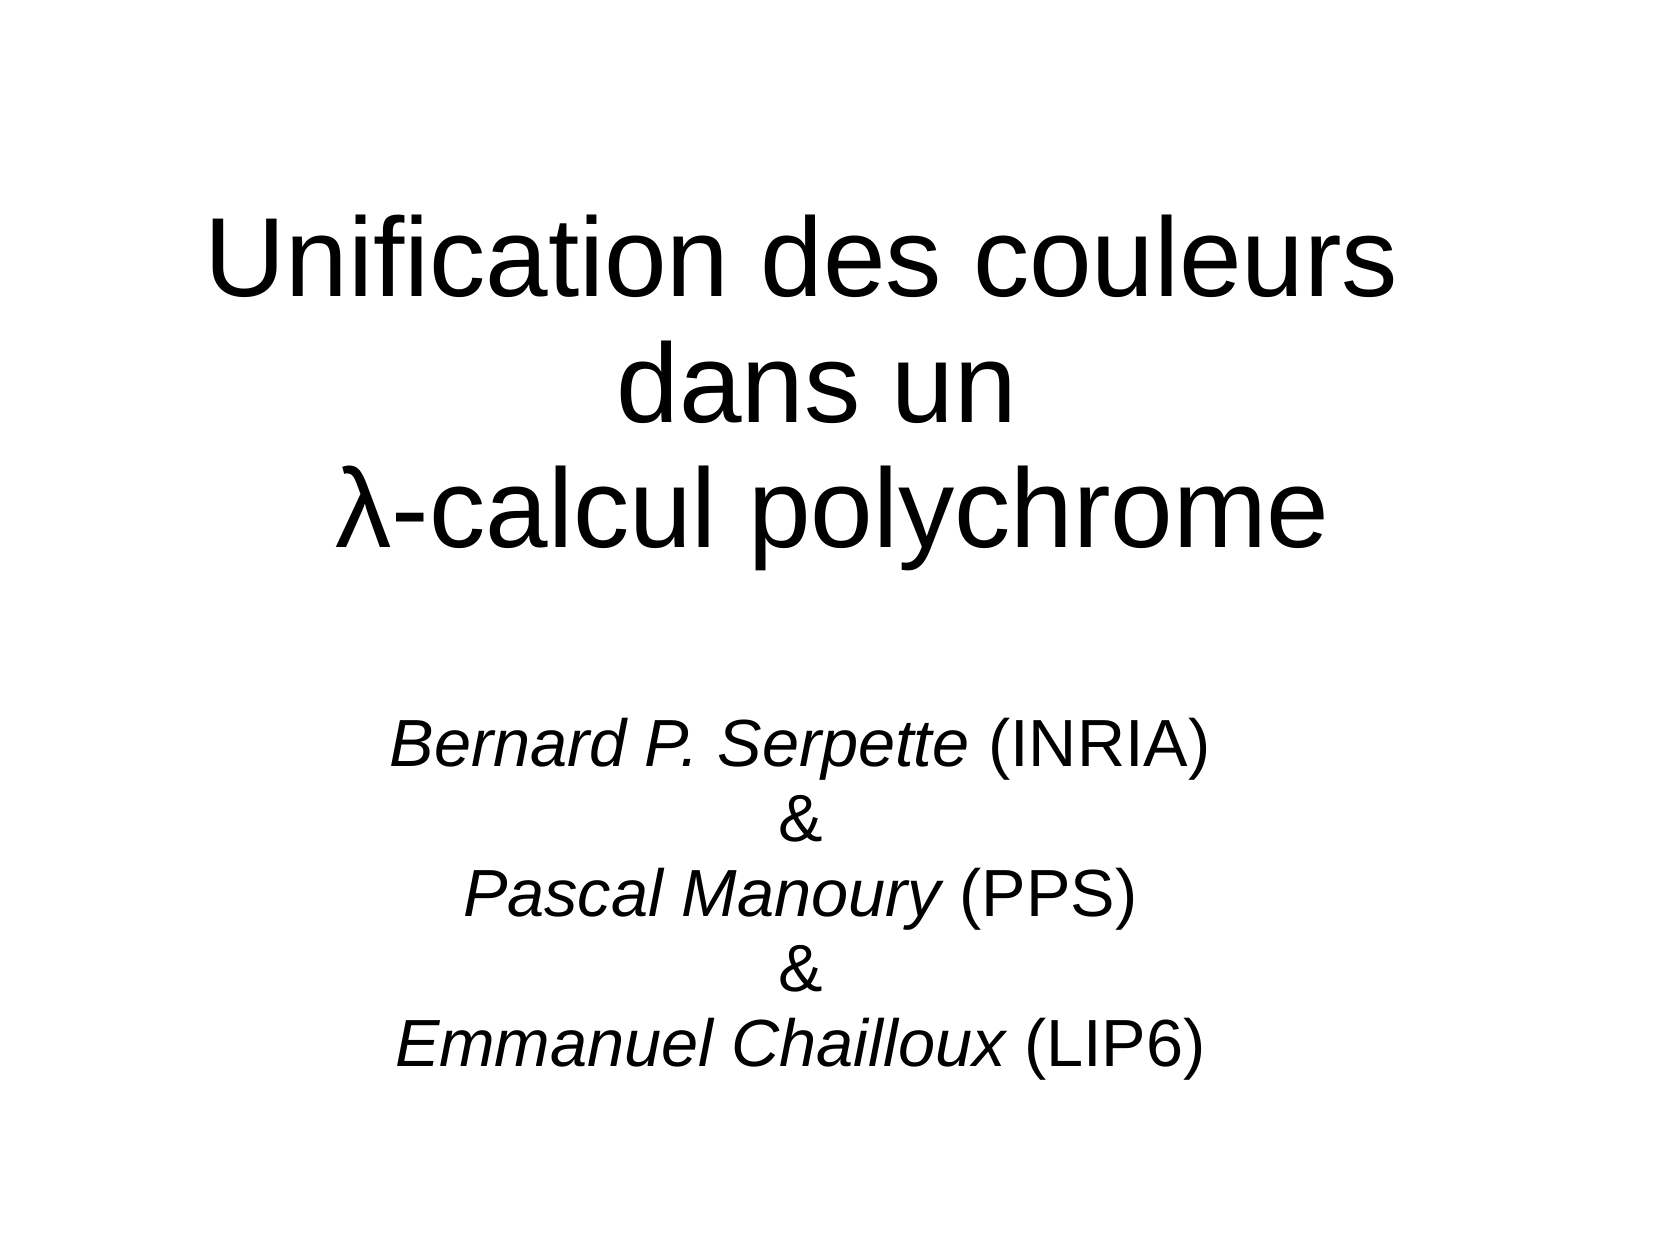

Unification des couleurs
dans un
 λ-calcul polychrome
Bernard P. Serpette (INRIA)
&
Pascal Manoury (PPS)
&
Emmanuel Chailloux (LIP6)